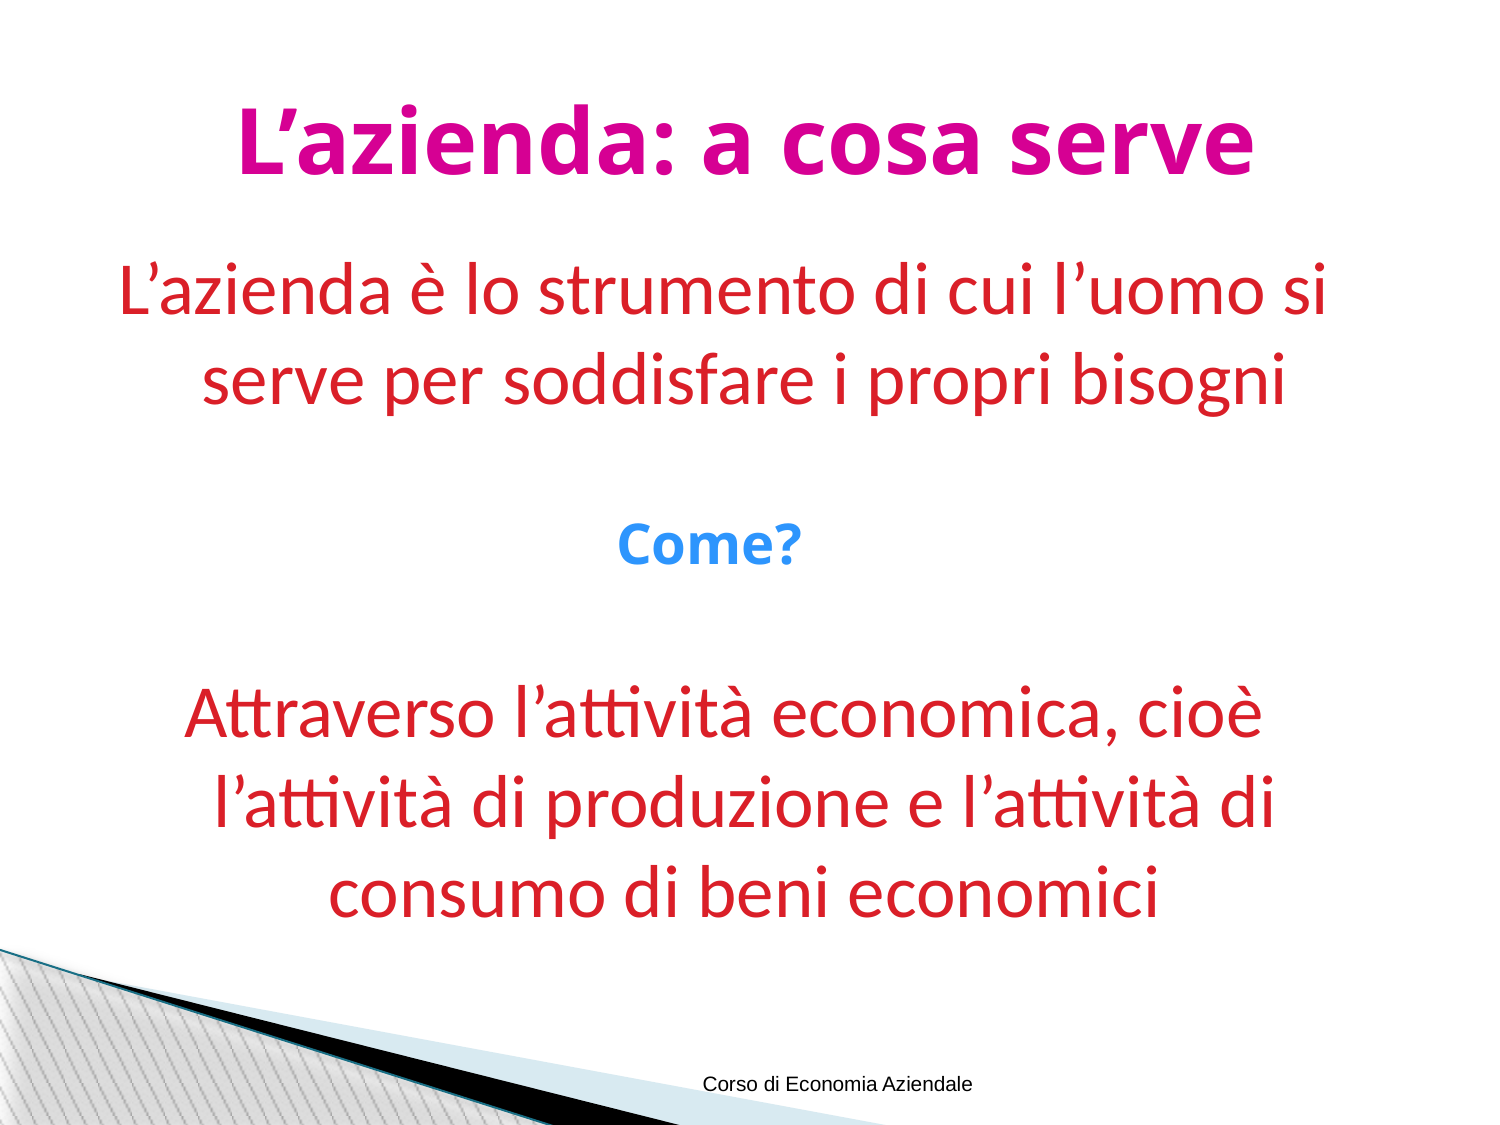

L’azienda: a cosa serve
# L’azienda è lo strumento di cui l’uomo si serve per soddisfare i propri bisogni
Come?
Attraverso l’attività economica, cioè l’attività di produzione e l’attività di consumo di beni economici
Corso di Economia Aziendale